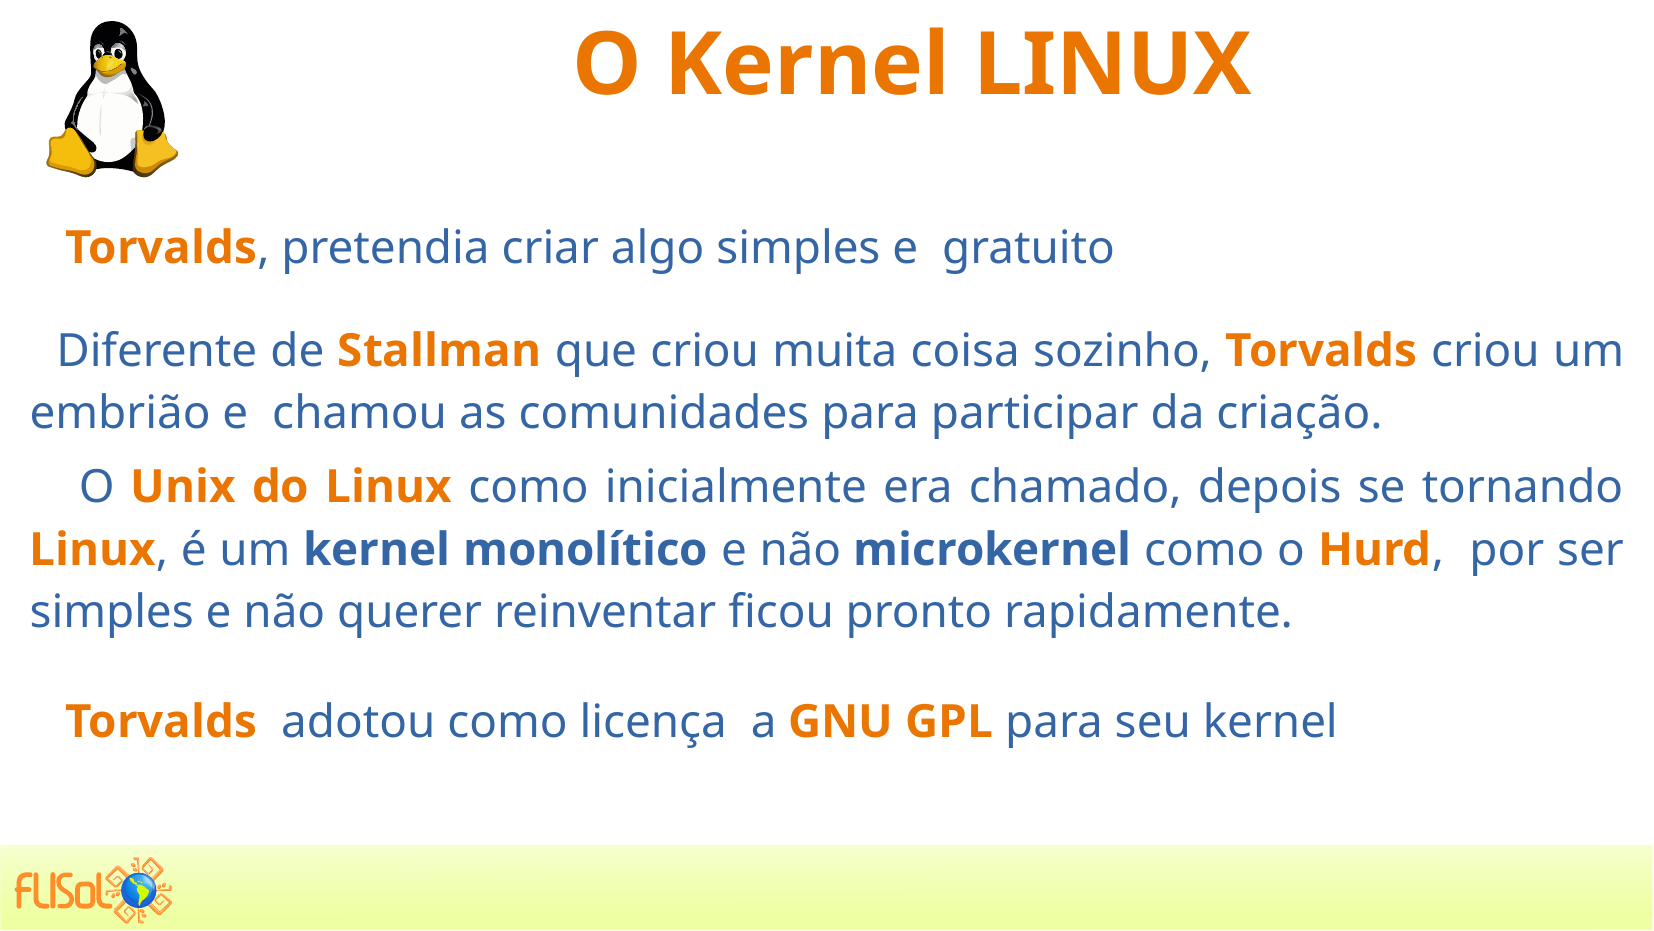

O Kernel LINUX
 Torvalds, pretendia criar algo simples e gratuito
 Diferente de Stallman que criou muita coisa sozinho, Torvalds criou um embrião e chamou as comunidades para participar da criação.
 O Unix do Linux como inicialmente era chamado, depois se tornando Linux, é um kernel monolítico e não microkernel como o Hurd, por ser simples e não querer reinventar ficou pronto rapidamente.
 Torvalds adotou como licença a GNU GPL para seu kernel